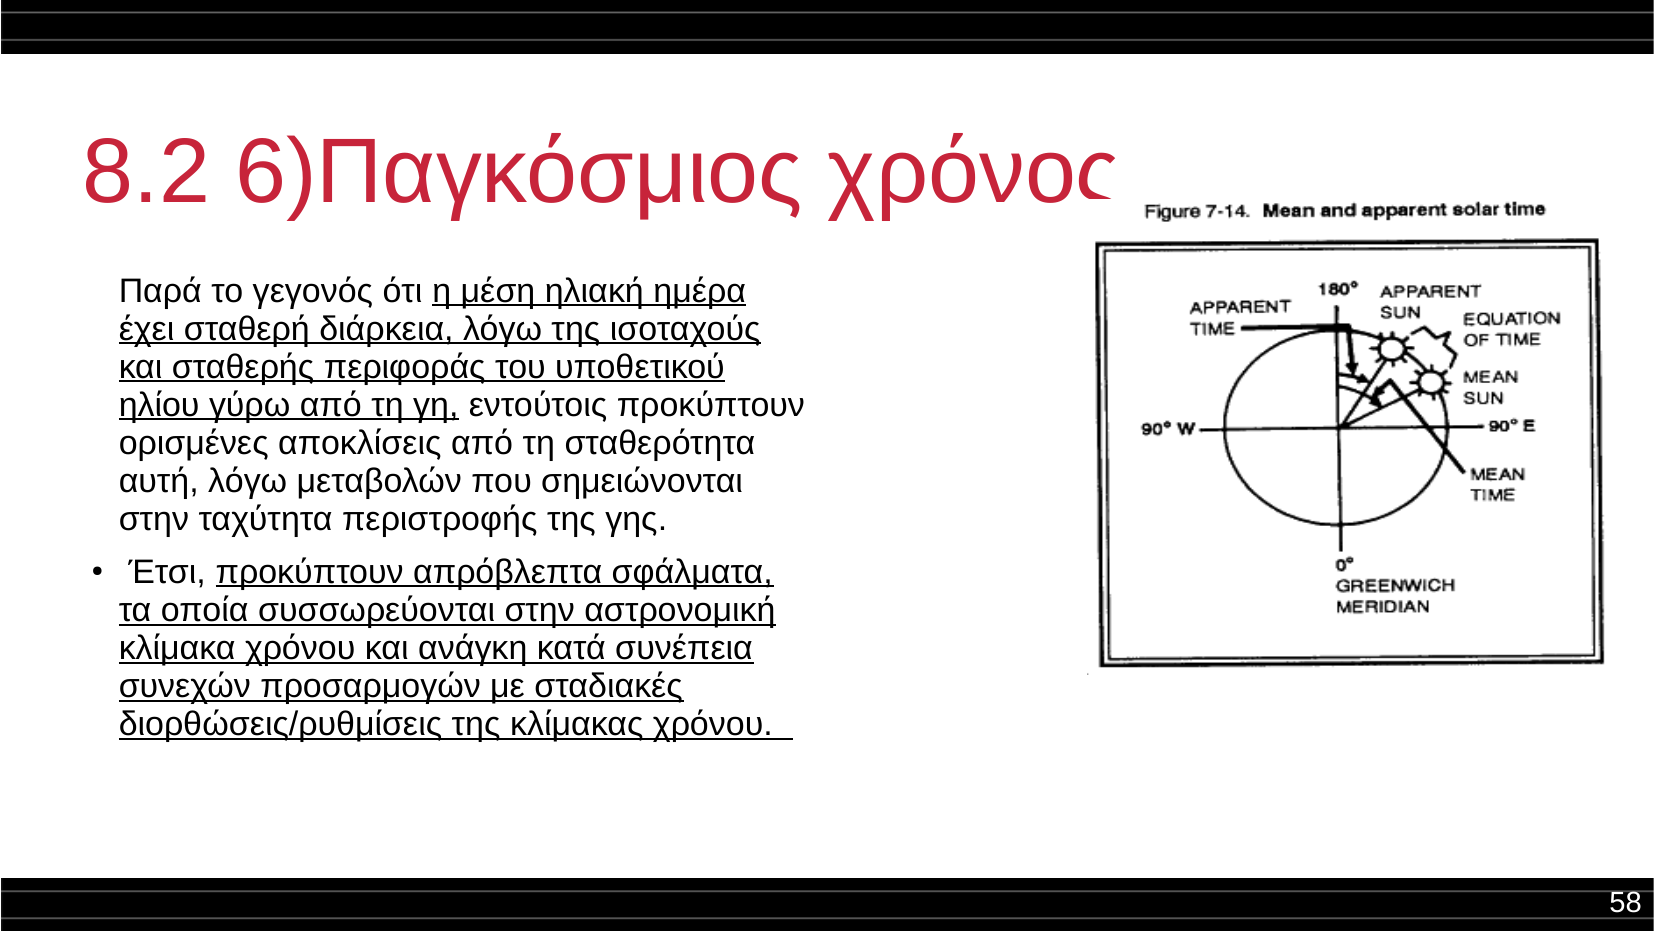

# 8.2 6)Παγκόσμιος χρόνος
Παρά το γεγονός ότι η μέση ηλιακή ημέρα έχει σταθερή διάρκεια, λόγω της ισοταχούς και σταθερής περιφοράς του υποθετικού ηλίου γύρω από τη γη, εντούτοις προκύπτουν ορισμένες αποκλίσεις από τη σταθερότητα αυτή, λόγω μεταβολών που σημειώνονται στην ταχύτητα περιστροφής της γης.
 Έτσι, προκύπτουν απρόβλεπτα σφάλματα, τα οποία συσσωρεύονται στην αστρονομική κλίμακα χρόνου και ανάγκη κατά συνέπεια συνεχών προσαρμογών με σταδιακές διορθώσεις/ρυθμίσεις της κλίμακας χρόνου.